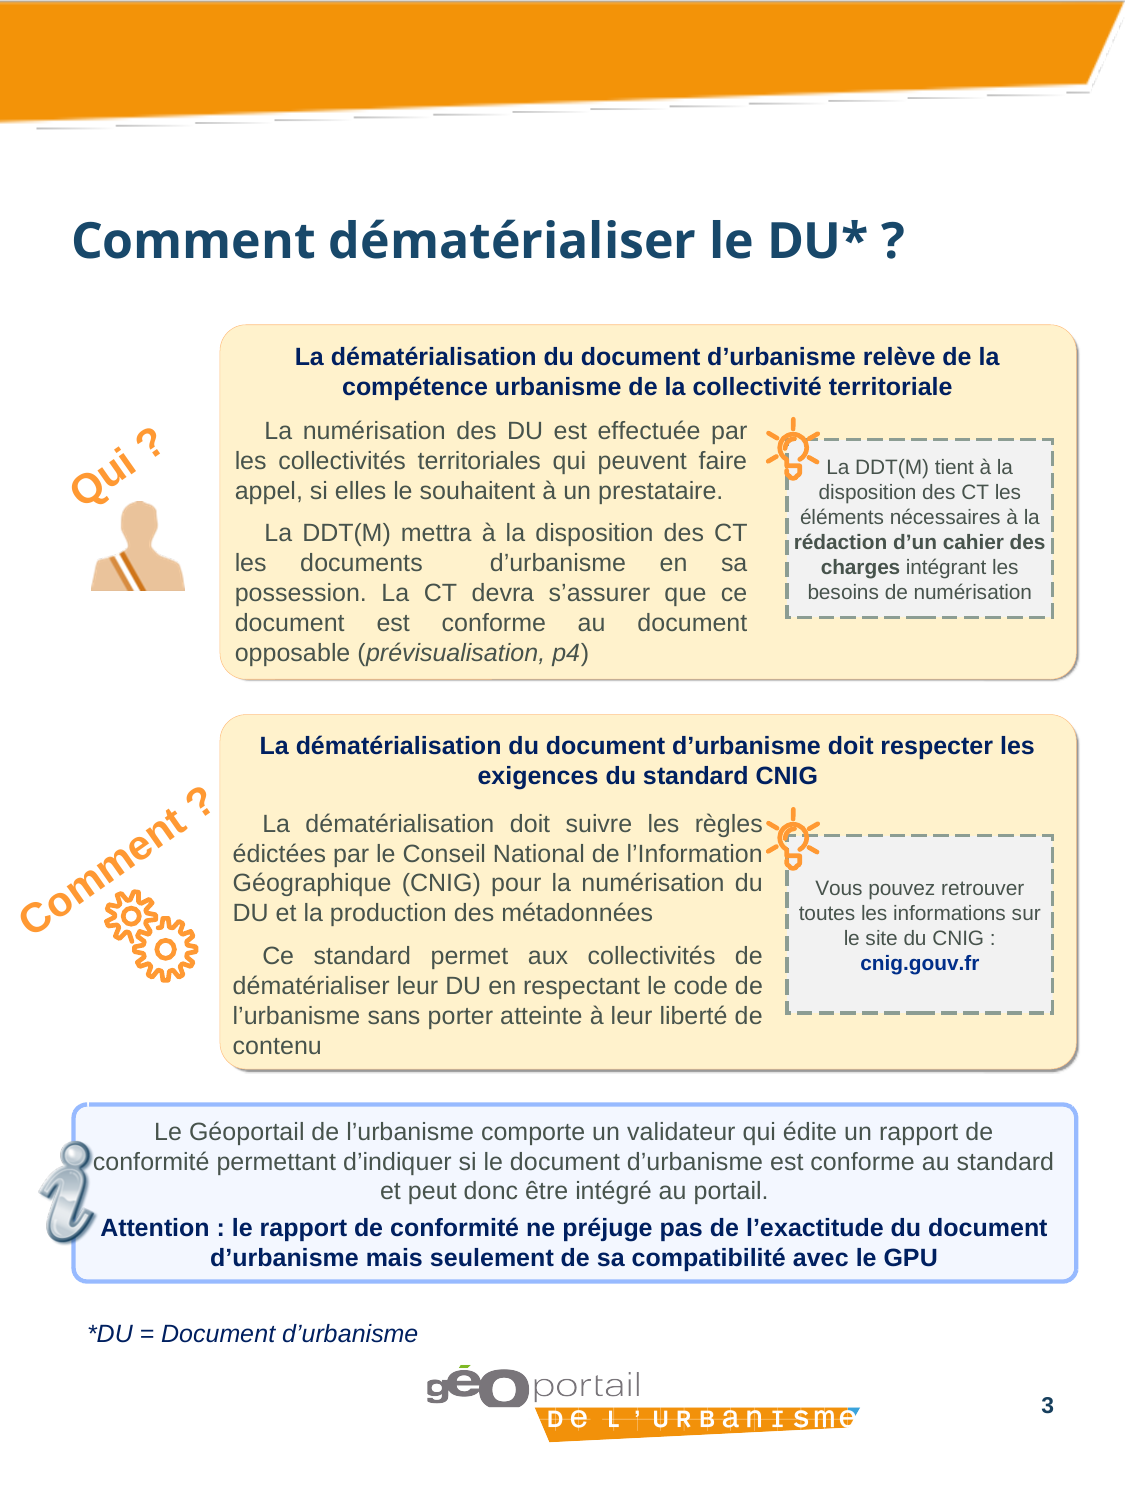

# Comment dématérialiser le DU* ?
La dématérialisation du document d’urbanisme relève de la compétence urbanisme de la collectivité territoriale
La numérisation des DU est effectuée par les collectivités territoriales qui peuvent faire appel, si elles le souhaitent à un prestataire.
La DDT(M) mettra à la disposition des CT les documents d’urbanisme en sa possession. La CT devra s’assurer que ce document est conforme au document opposable (prévisualisation, p4)
Qui ?
La DDT(M) tient à la disposition des CT les éléments nécessaires à la rédaction d’un cahier des charges intégrant les besoins de numérisation
La dématérialisation du document d’urbanisme doit respecter les exigences du standard CNIG
La dématérialisation doit suivre les règles édictées par le Conseil National de l’Information Géographique (CNIG) pour la numérisation du DU et la production des métadonnées
Ce standard permet aux collectivités de dématérialiser leur DU en respectant le code de l’urbanisme sans porter atteinte à leur liberté de contenu
Comment ?
Vous pouvez retrouver toutes les informations sur le site du CNIG : cnig.gouv.fr
Le Géoportail de l’urbanisme comporte un validateur qui édite un rapport de conformité permettant d’indiquer si le document d’urbanisme est conforme au standard et peut donc être intégré au portail.
Attention : le rapport de conformité ne préjuge pas de l’exactitude du document d’urbanisme mais seulement de sa compatibilité avec le GPU
*DU = Document d’urbanisme